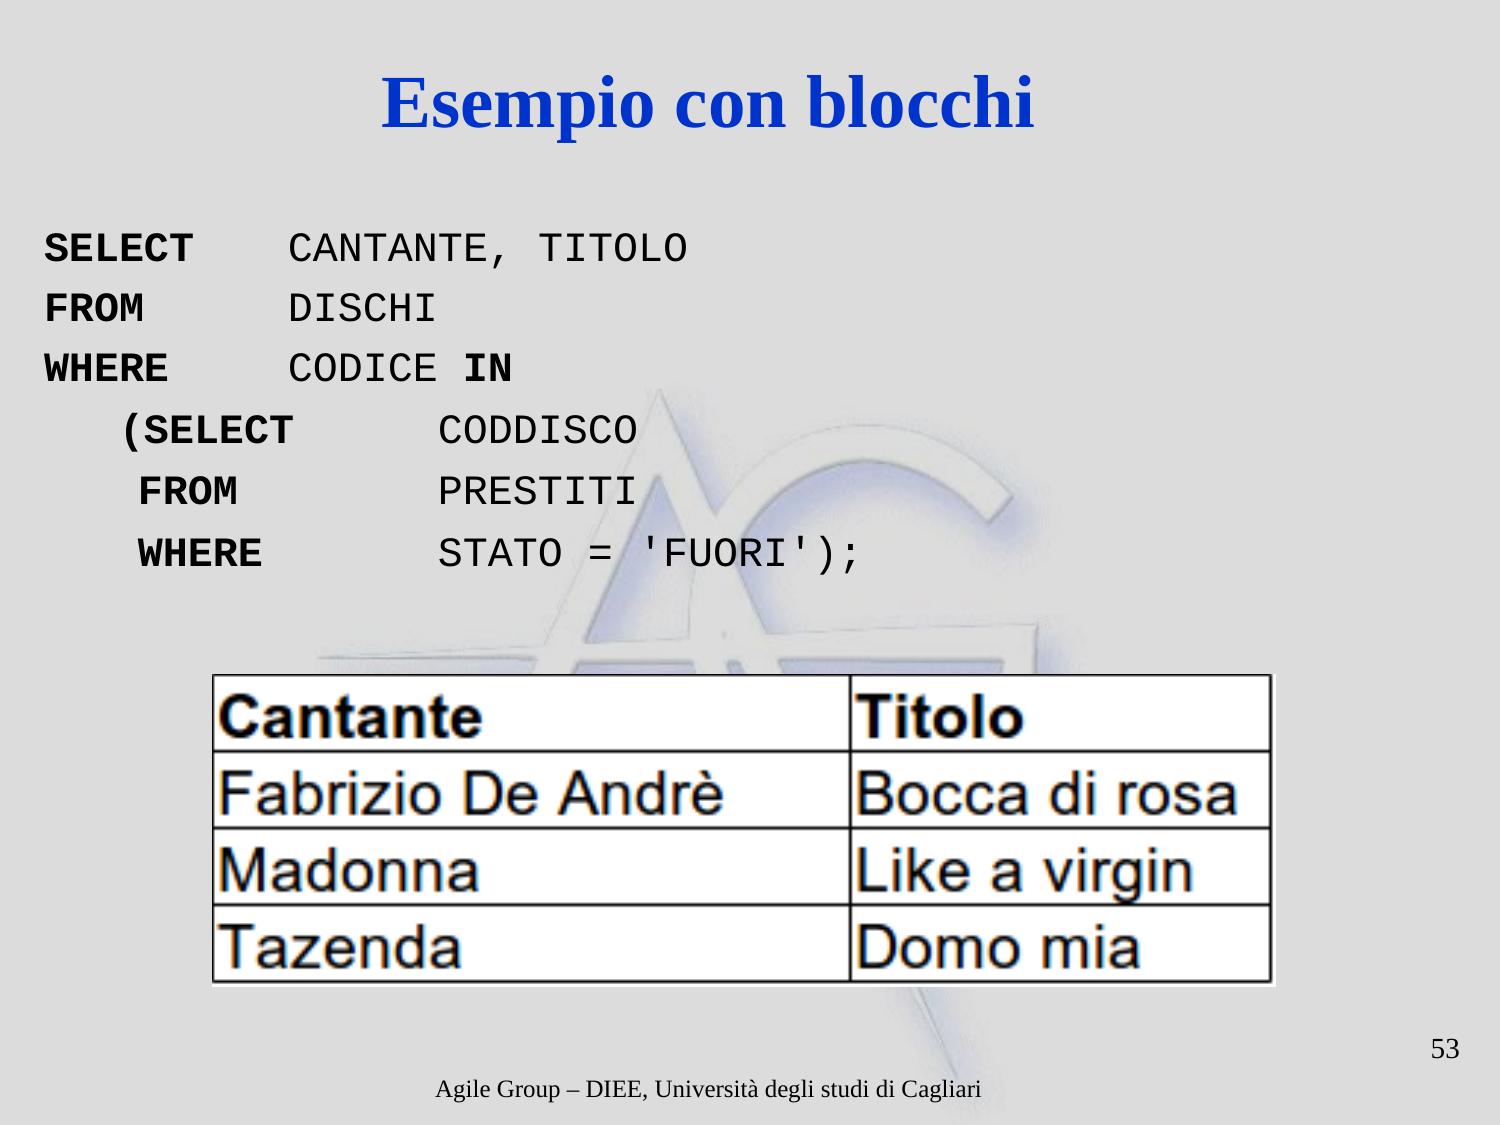

# Esempio con blocchi
SELECT 	CANTANTE, TITOLO
FROM	DISCHI
WHERE	CODICE IN
 (SELECT	CODDISCO
 	FROM		PRESTITI
 	WHERE		STATO = 'FUORI');
53